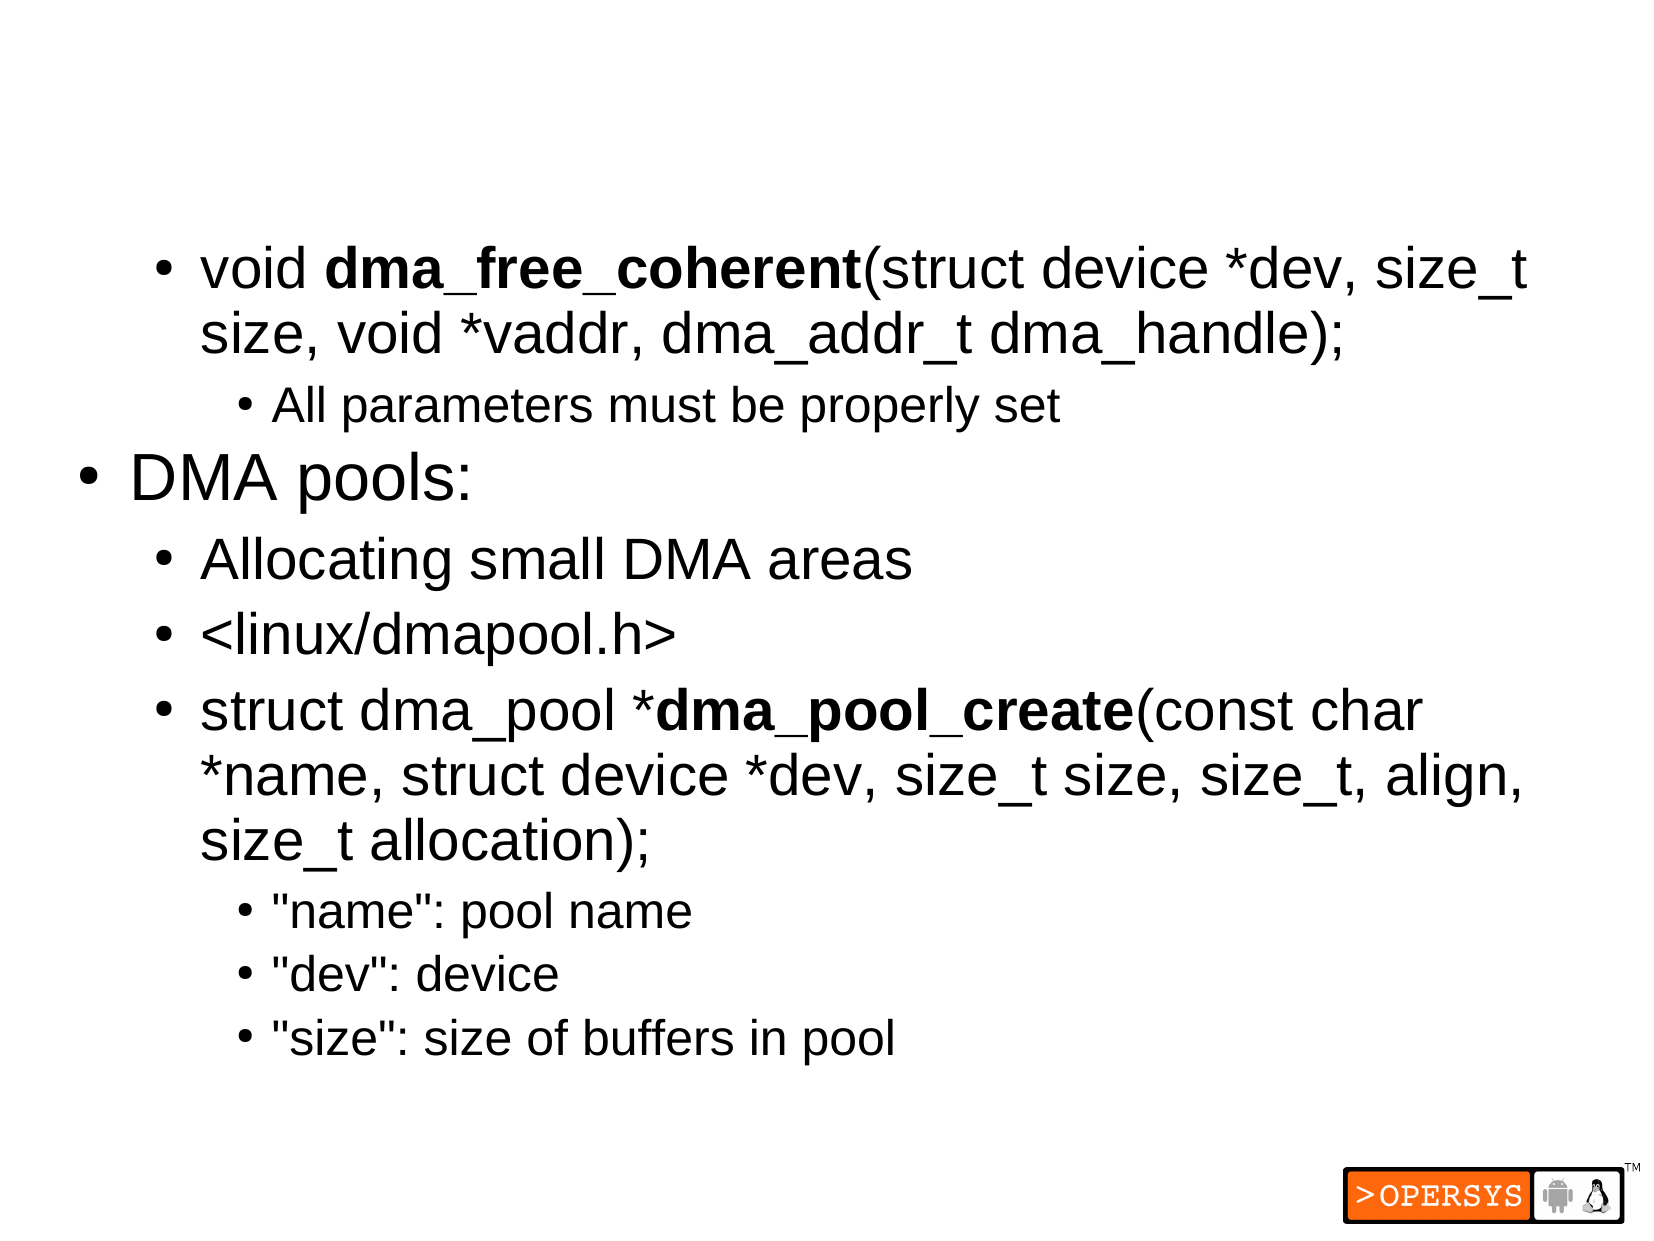

# void dma_free_coherent(struct device *dev, size_t size, void *vaddr, dma_addr_t dma_handle);
All parameters must be properly set
DMA pools:
Allocating small DMA areas
<linux/dmapool.h>
struct dma_pool *dma_pool_create(const char *name, struct device *dev, size_t size, size_t, align, size_t allocation);
"name": pool name
"dev": device
"size": size of buffers in pool